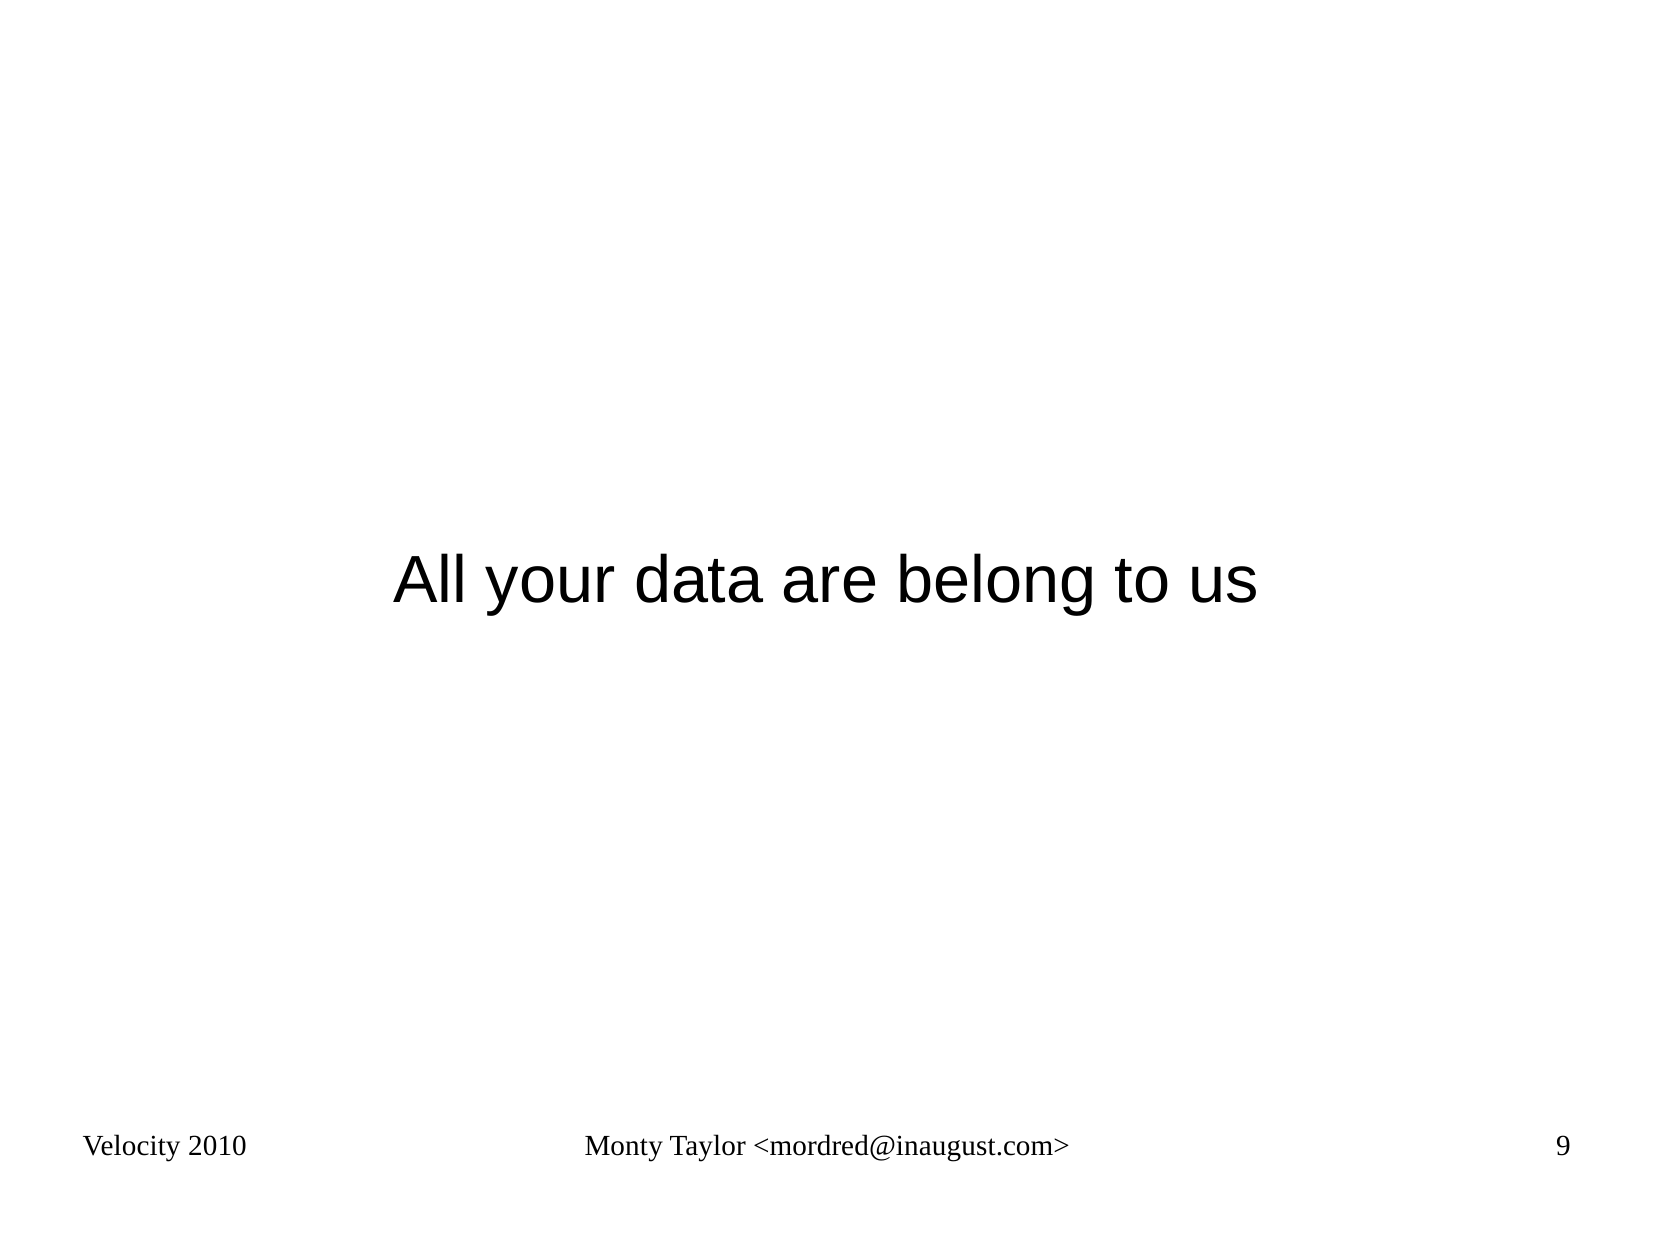

# All your data are belong to us
Velocity 2010
Monty Taylor <mordred@inaugust.com>
9